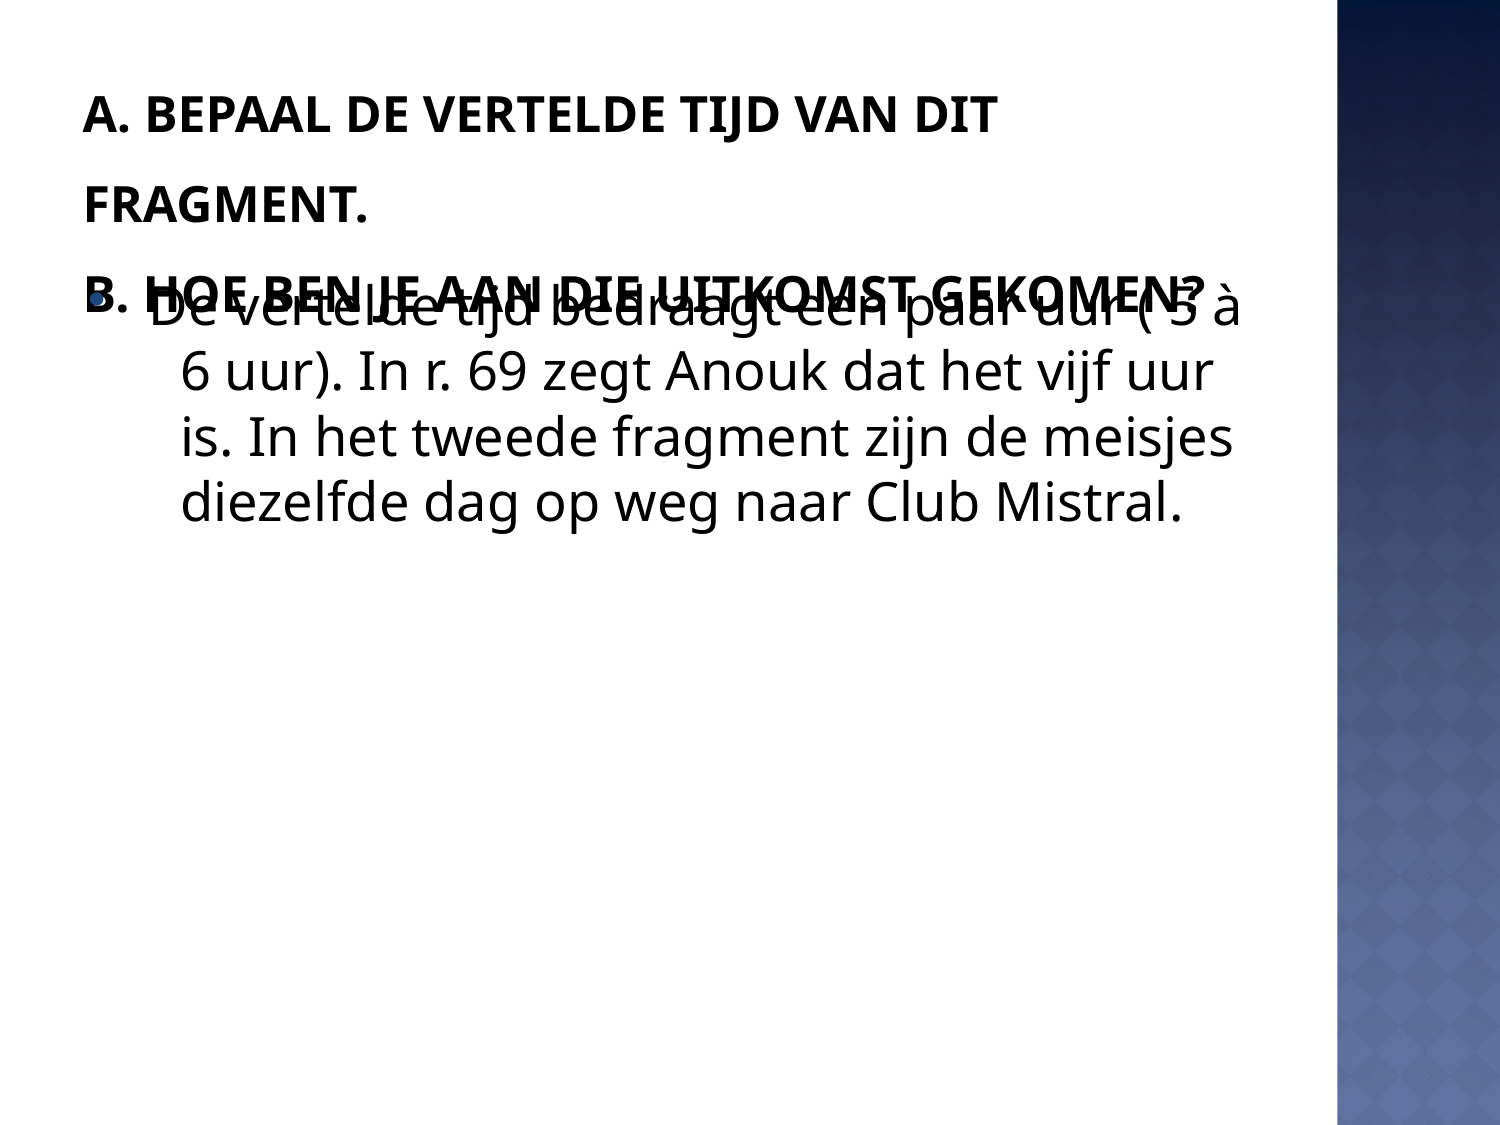

# A. Bepaal de vertelde tijd van dit fragment. B. Hoe ben je aan die uitkomst gekomen?
 De vertelde tijd bedraagt een paar uur ( 5 à 6 uur). In r. 69 zegt Anouk dat het vijf uur is. In het tweede fragment zijn de meisjes diezelfde dag op weg naar Club Mistral.